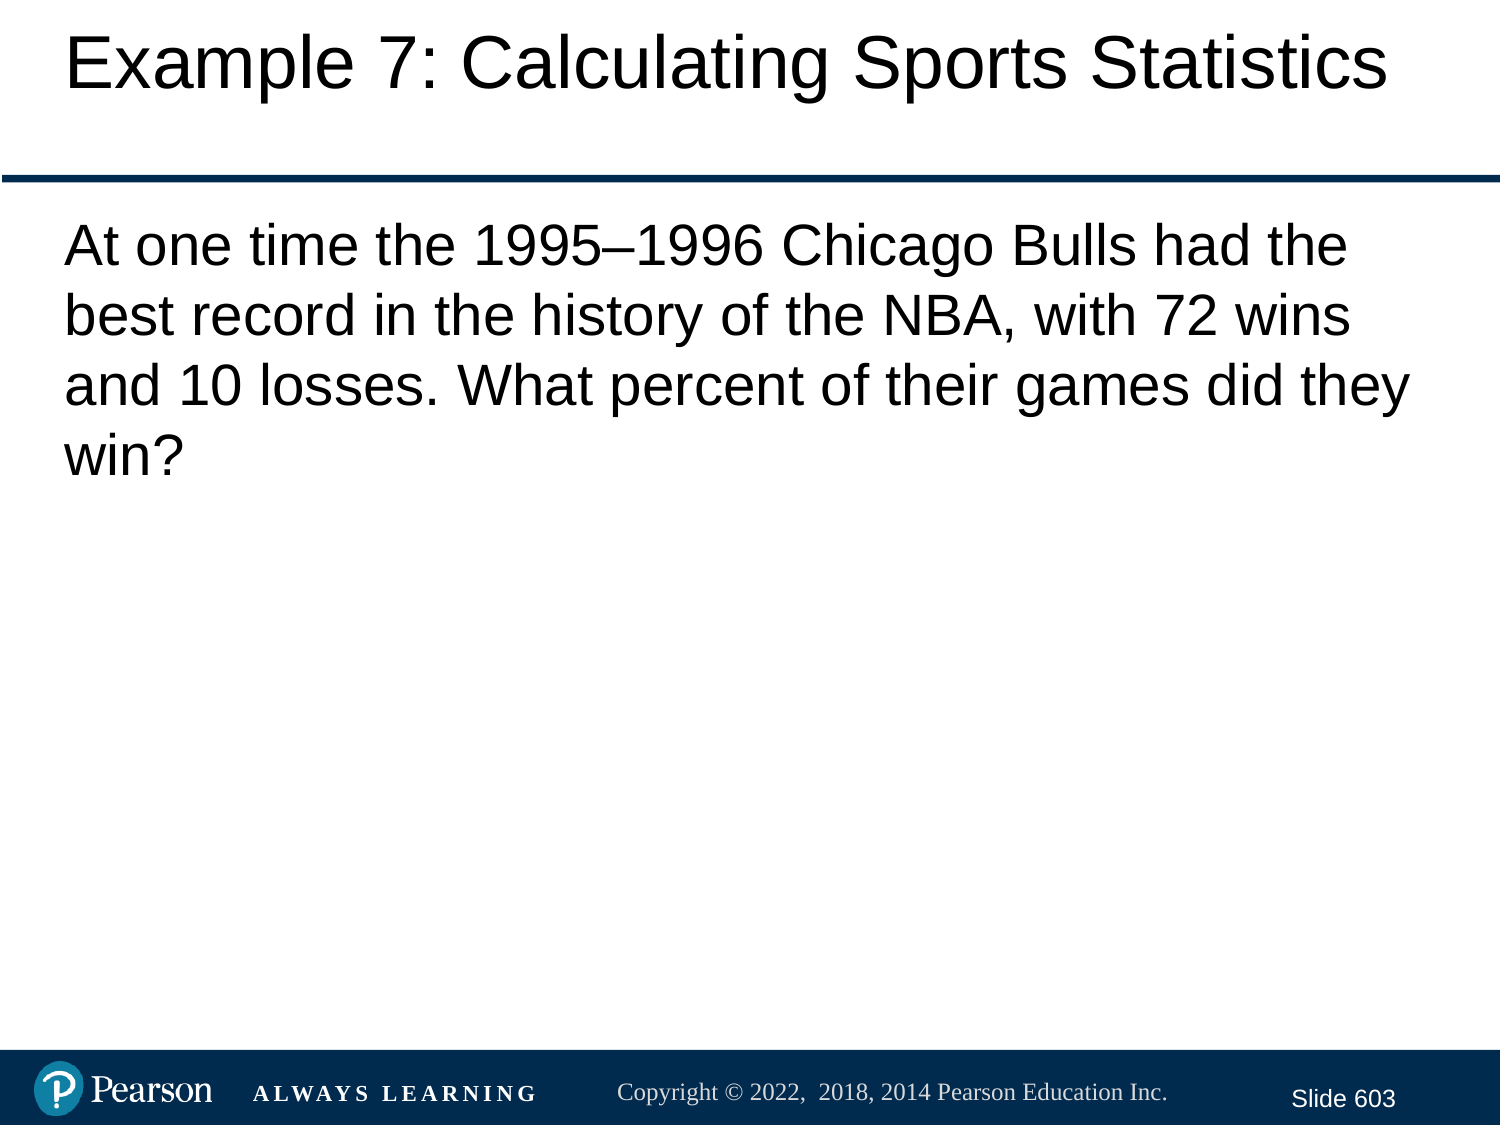

# Example 7: Calculating Sports Statistics
At one time the 1995–1996 Chicago Bulls had the best record in the history of the NBA, with 72 wins and 10 losses. What percent of their games did they win?